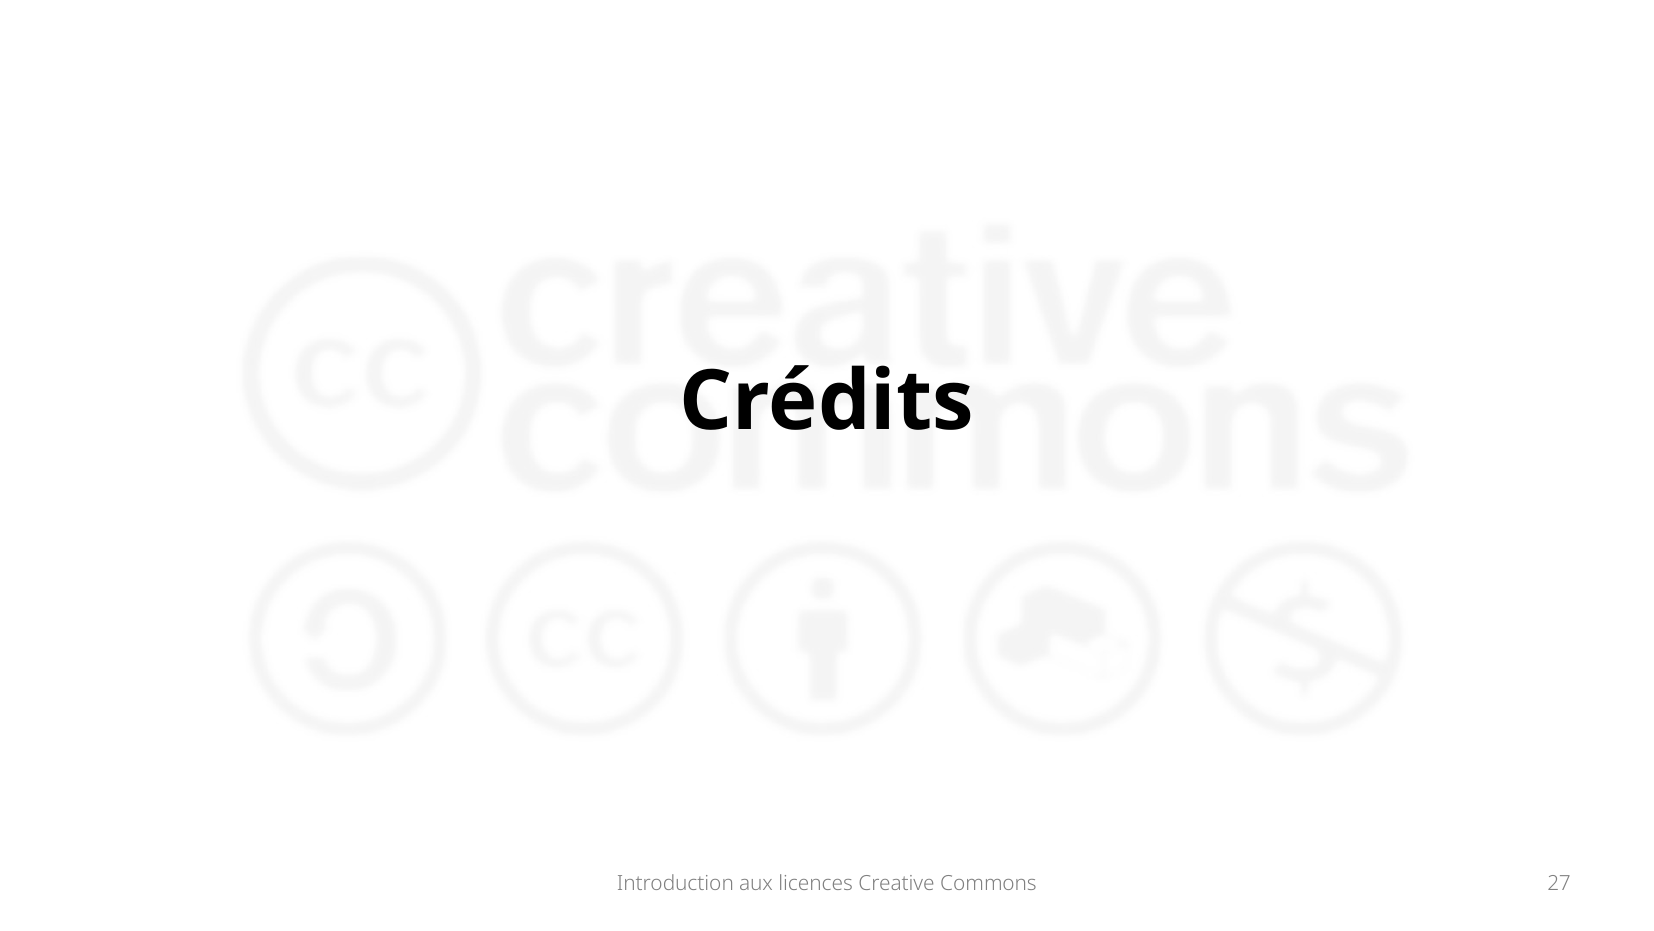

# Crédits
Introduction aux licences Creative Commons
27